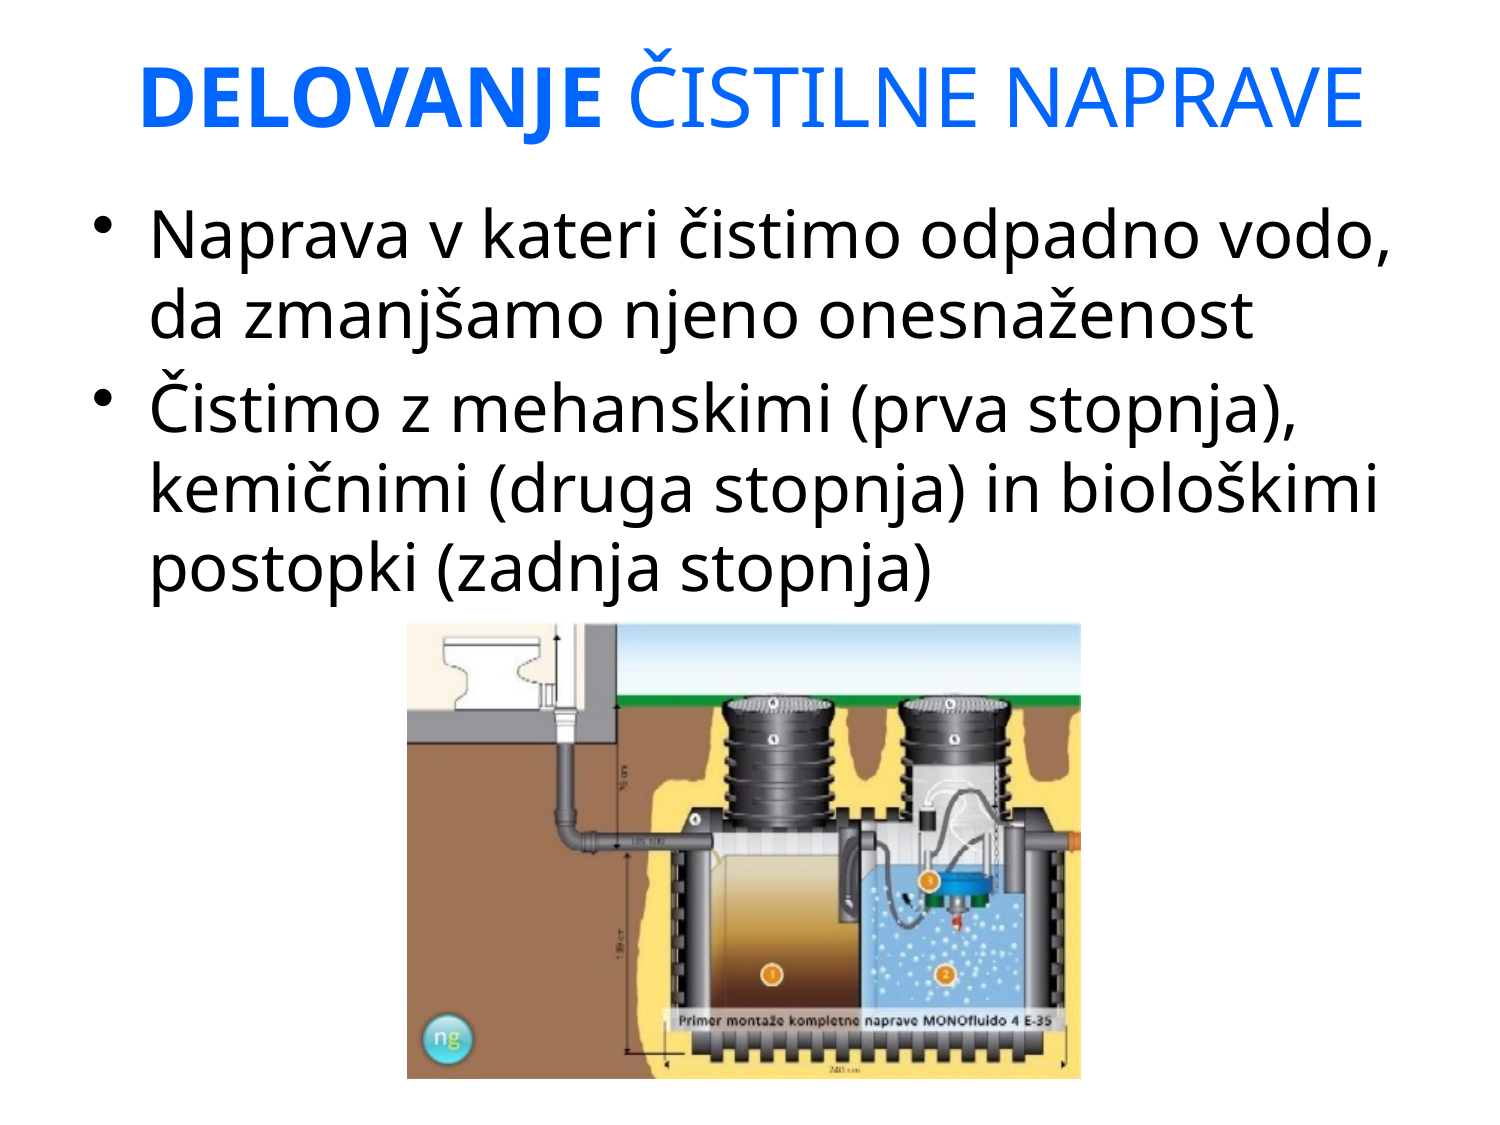

# DELOVANJE ČISTILNE NAPRAVE
Naprava v kateri čistimo odpadno vodo, da zmanjšamo njeno onesnaženost
Čistimo z mehanskimi (prva stopnja), kemičnimi (druga stopnja) in biološkimi postopki (zadnja stopnja)